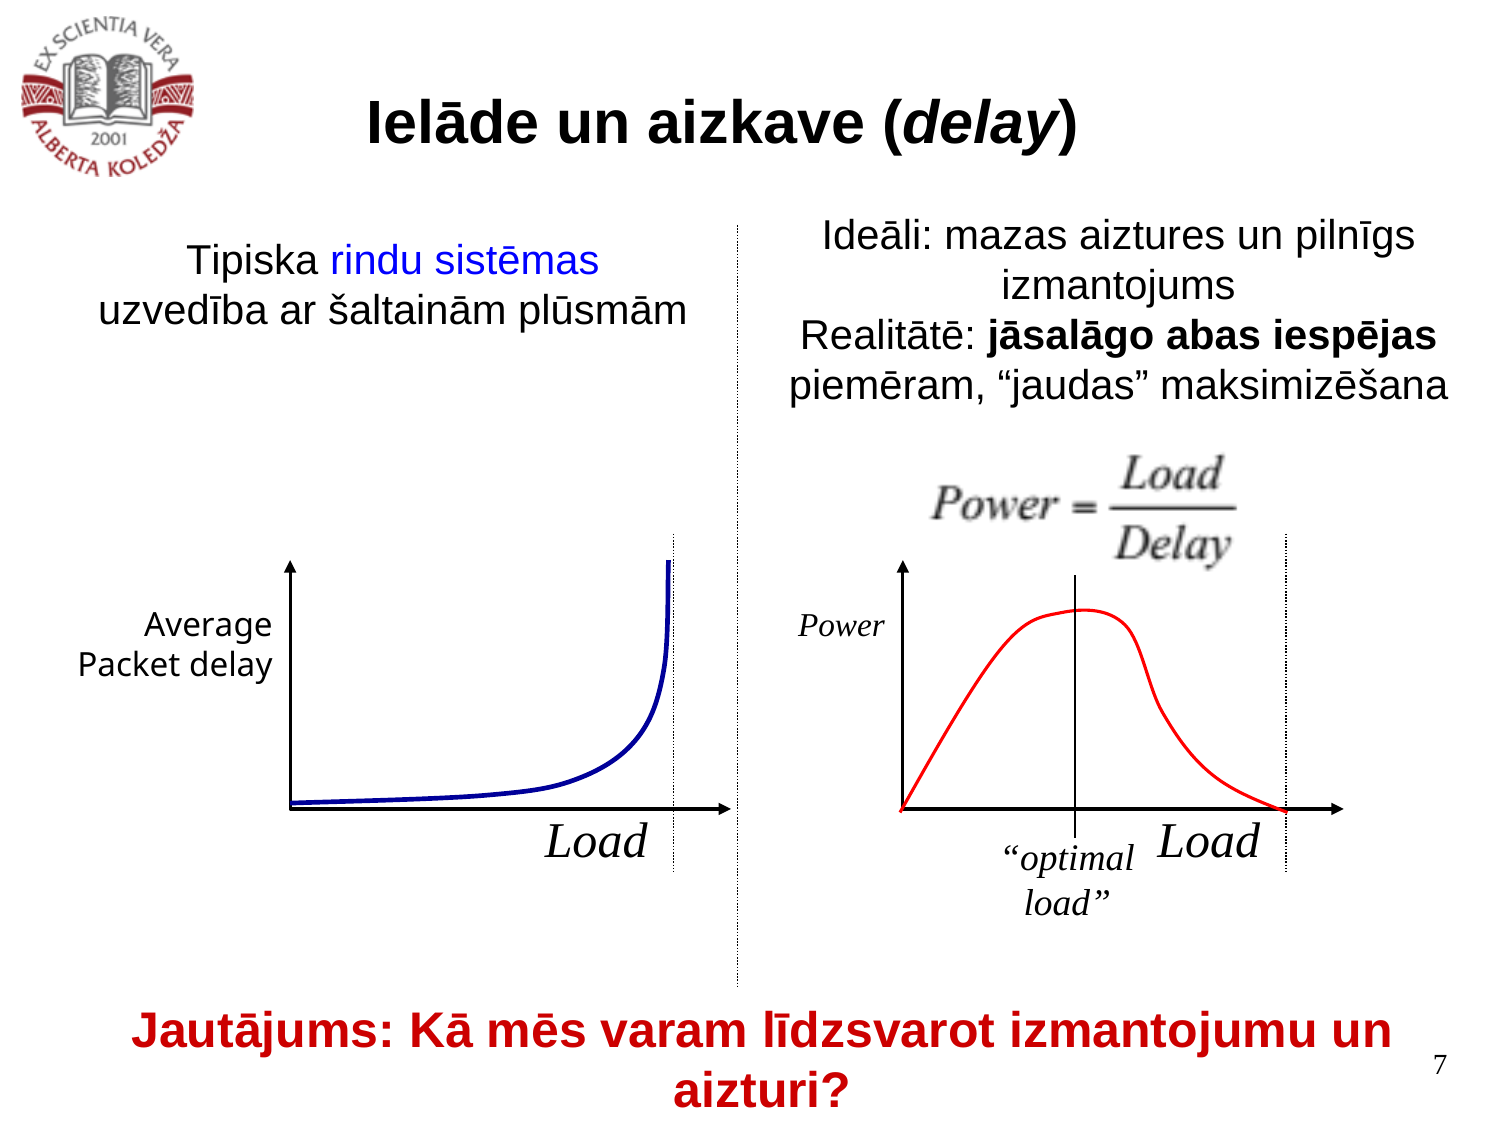

# Ielāde un aizkave (delay)
Ideāli: mazas aiztures un pilnīgs izmantojums
Realitātē: jāsalāgo abas iespējas
piemēram, “jaudas” maksimizēšana
Tipiska rindu sistēmas
uzvedība ar šaltainām plūsmām
Power
Average
Packet delay
Load
Load
“optimal
load”
Jautājums: Kā mēs varam līdzsvarot izmantojumu un aizturi?